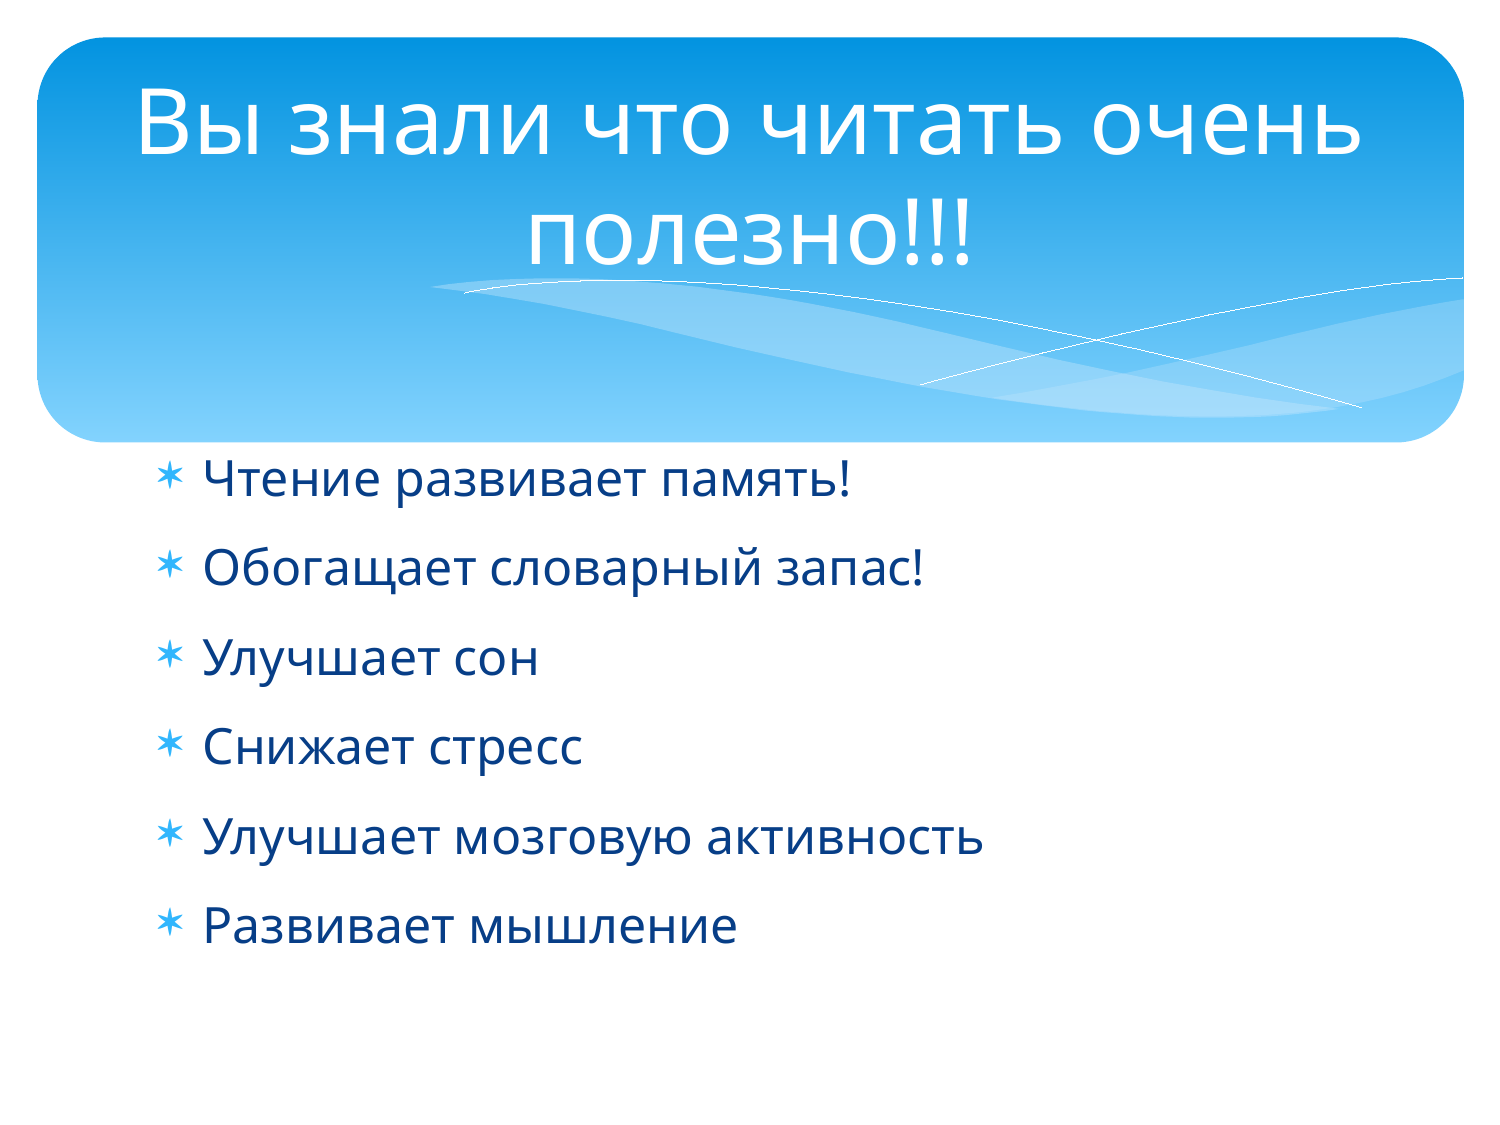

Вы знали что читать очень полезно!!!
# Чтение развивает память!
Обогащает словарный запас!
Улучшает сон
Снижает стресс
Улучшает мозговую активность
Развивает мышление